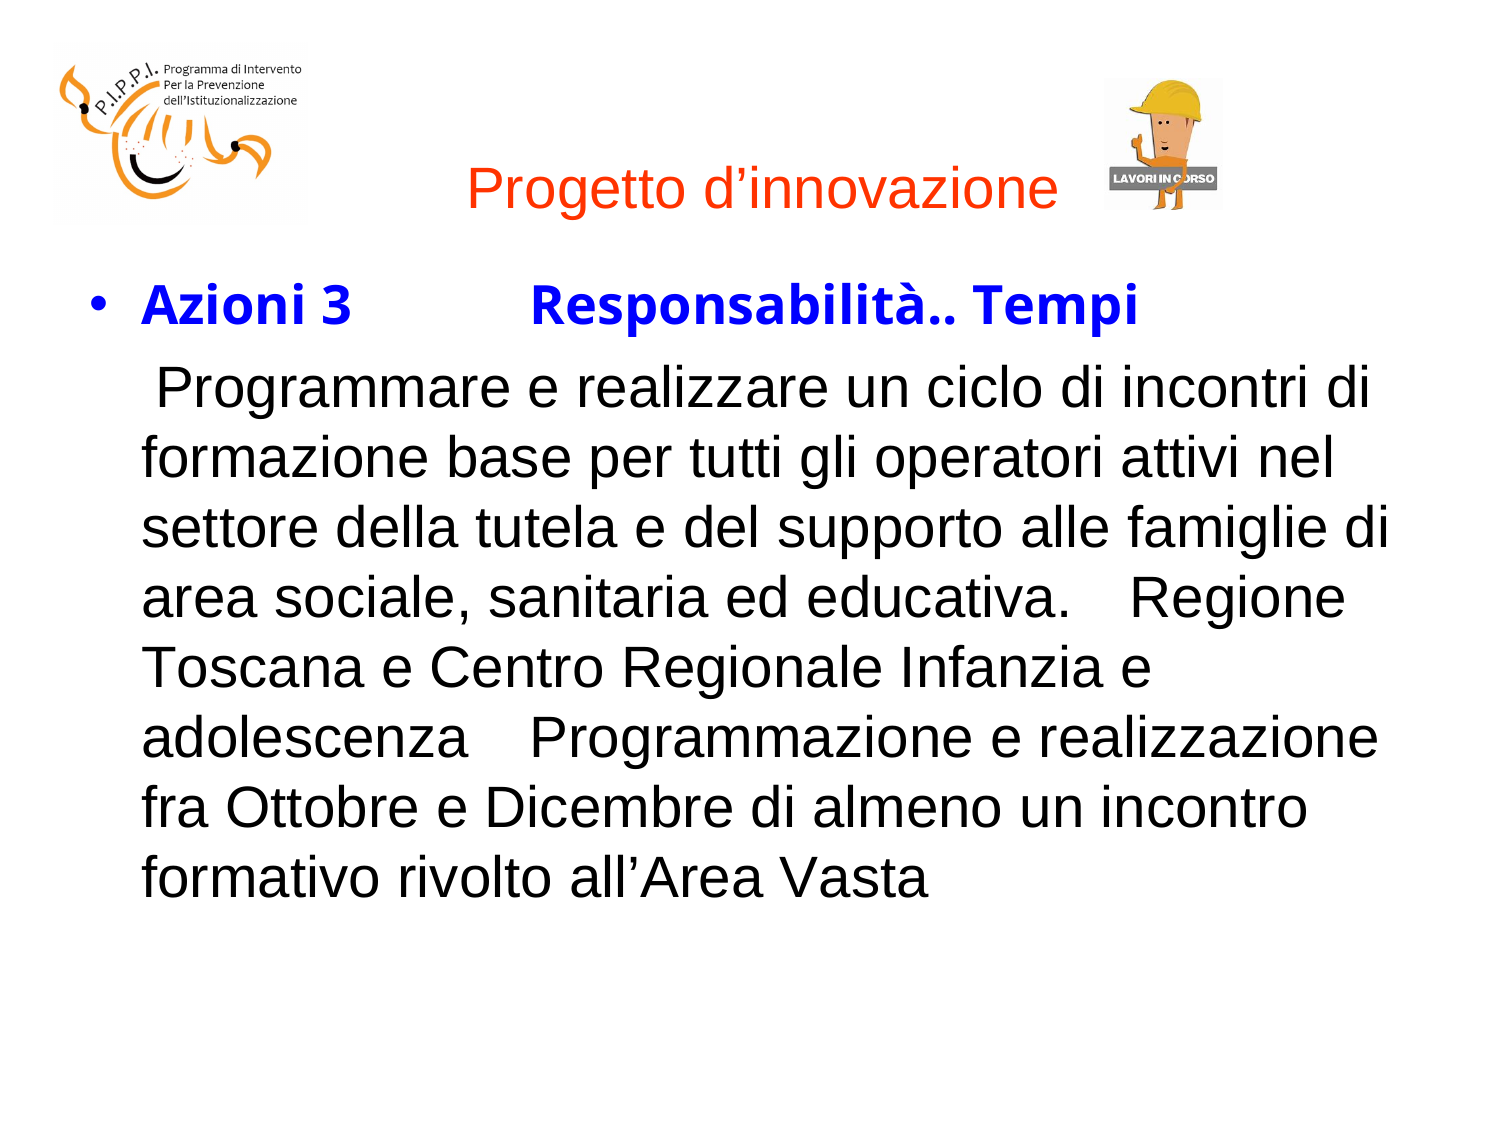

# Progetto d’innovazione
Azioni 3 	Responsabilità.. Tempi
 Programmare e realizzare un ciclo di incontri di formazione base per tutti gli operatori attivi nel settore della tutela e del supporto alle famiglie di area sociale, sanitaria ed educativa. 	Regione Toscana e Centro Regionale Infanzia e adolescenza 	Programmazione e realizzazione fra Ottobre e Dicembre di almeno un incontro formativo rivolto all’Area Vasta